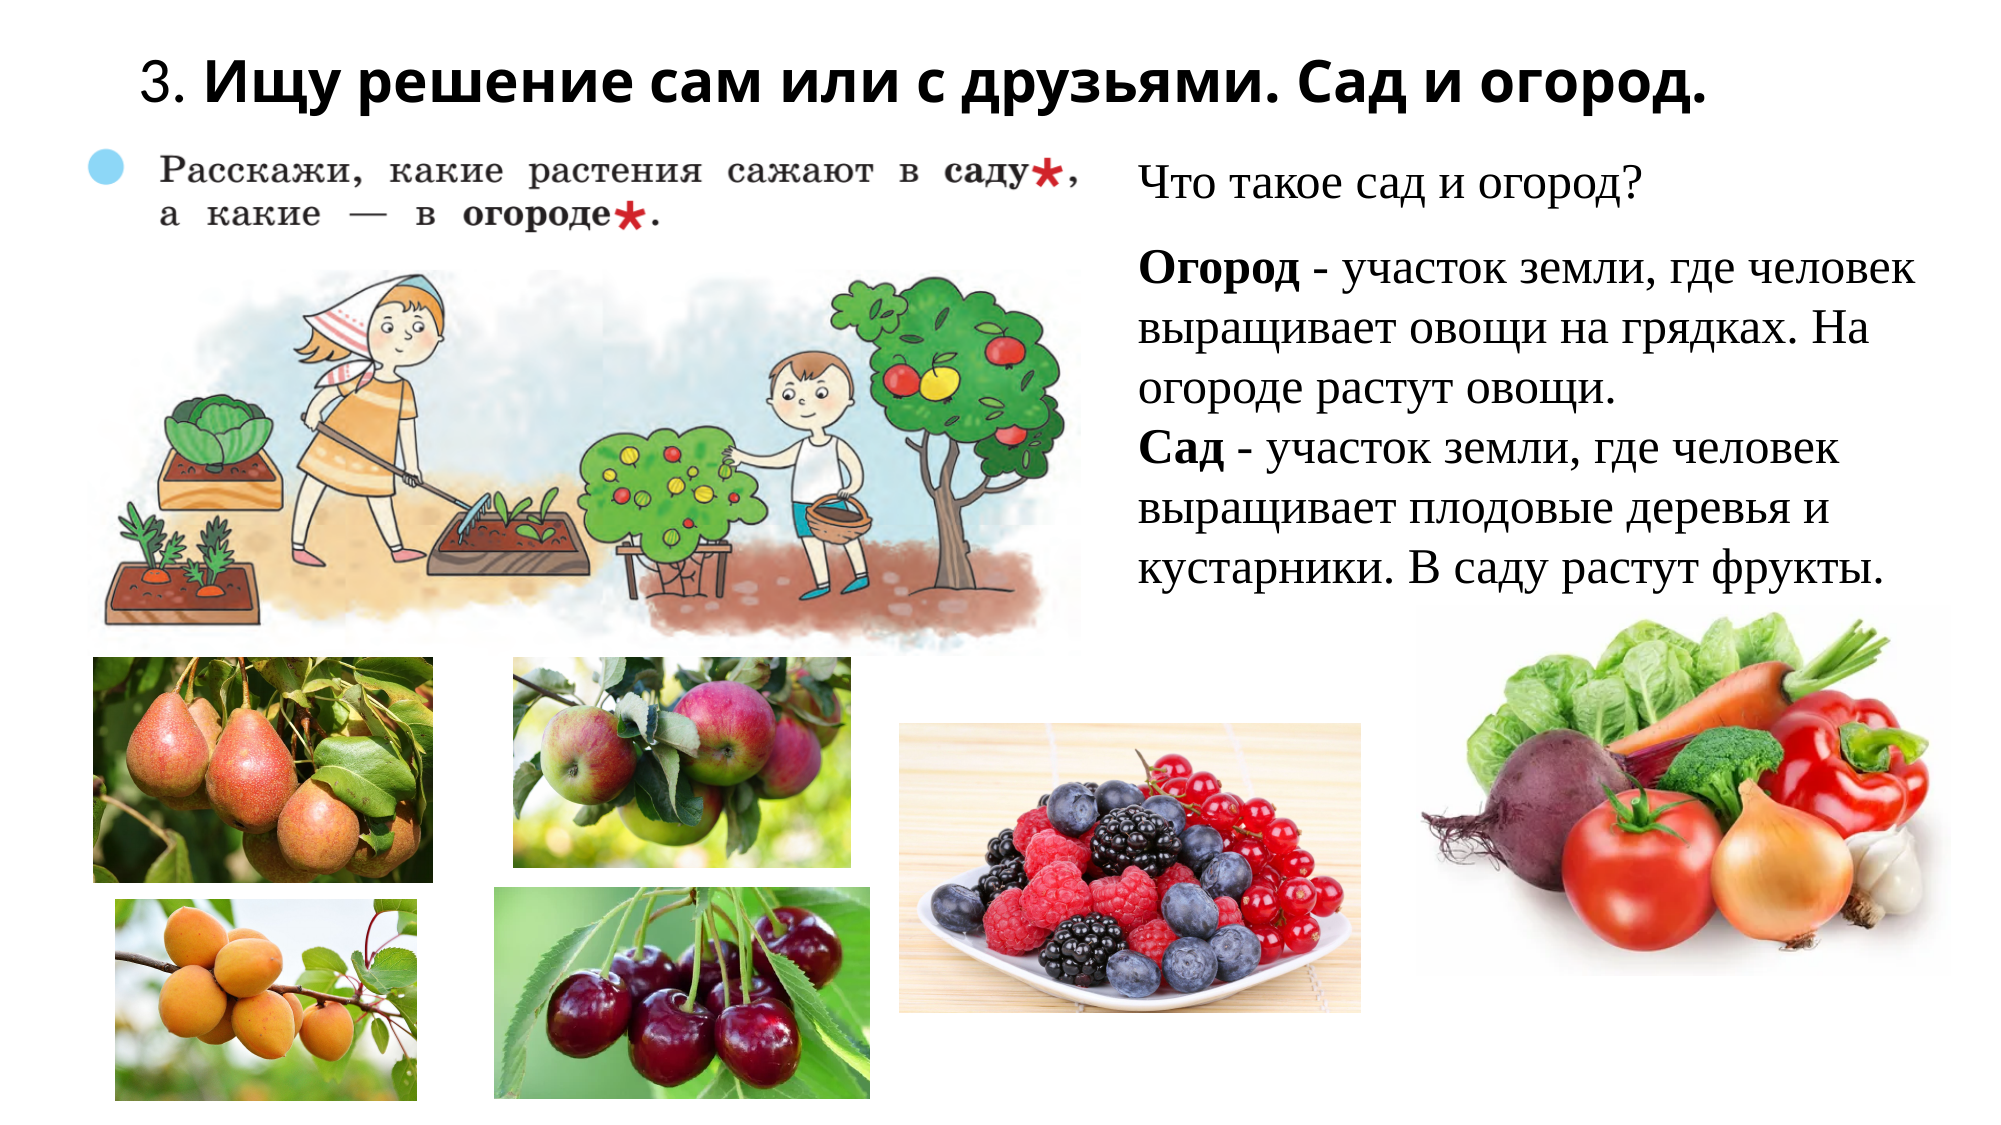

# 3. Ищу решение сам или с друзьями. Сад и огород.
Что такое сад и огород?
Огород - участок земли, где человек выращивает овощи на грядках. На огороде растут овощи.
Сад - участок земли, где человек выращивает плодовые деревья и кустарники. В саду растут фрукты.